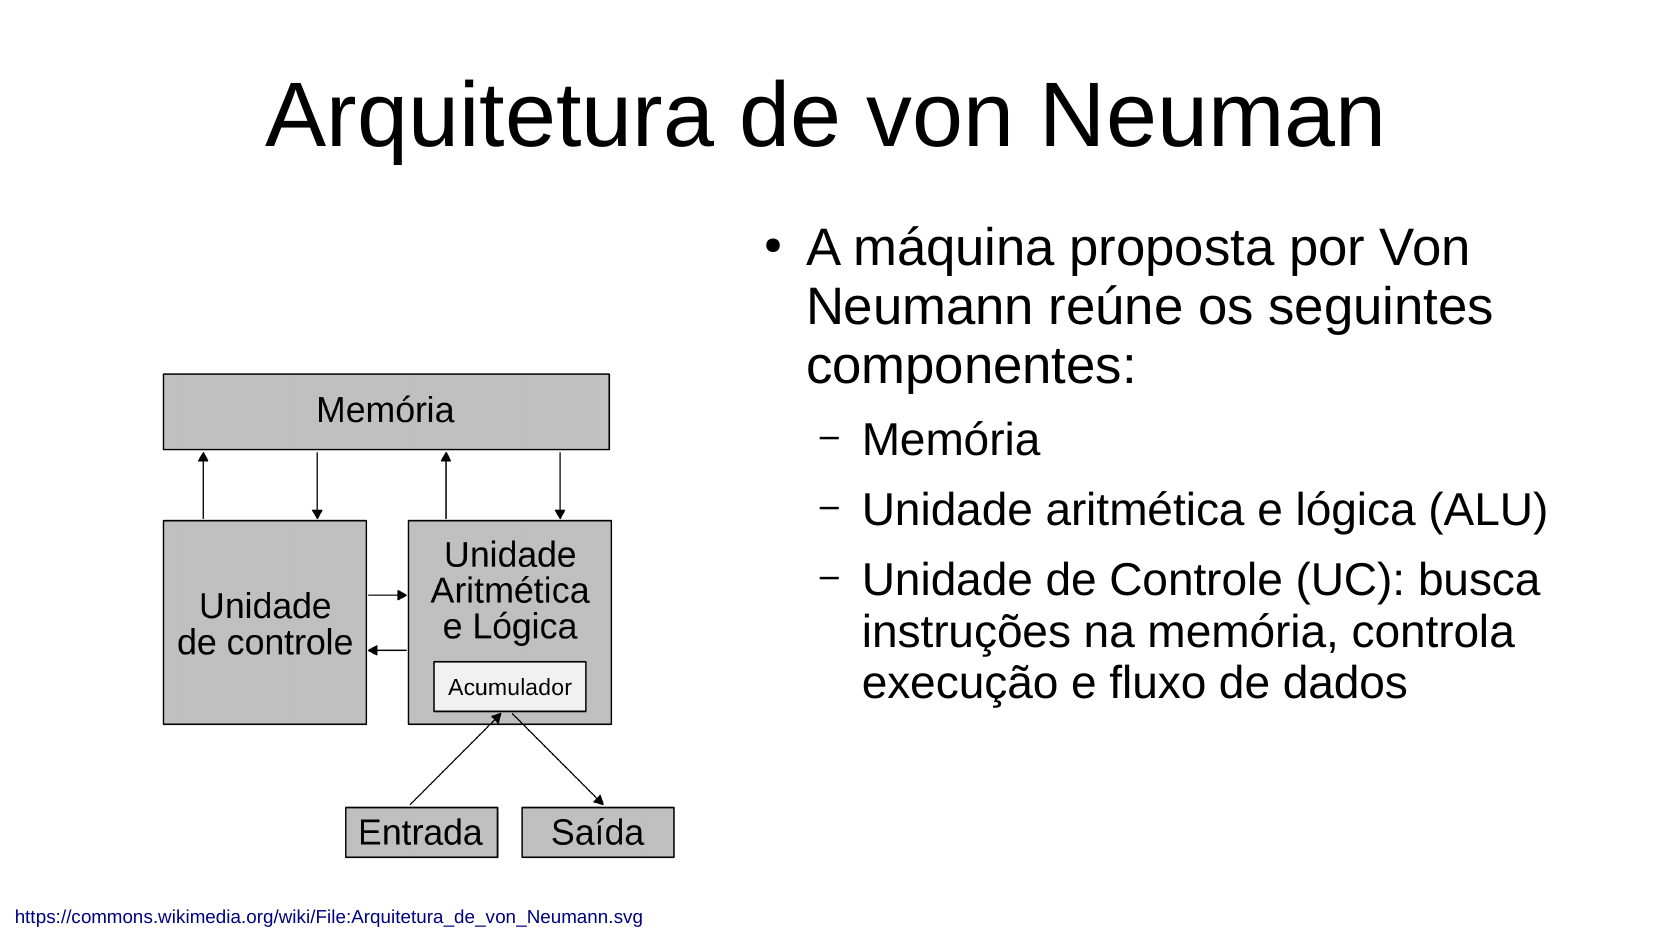

# Arquitetura de von Neuman
A máquina proposta por Von Neumann reúne os seguintes componentes:
Memória
Unidade aritmética e lógica (ALU)
Unidade de Controle (UC): busca instruções na memória, controla execução e fluxo de dados
https://commons.wikimedia.org/wiki/File:Arquitetura_de_von_Neumann.svg